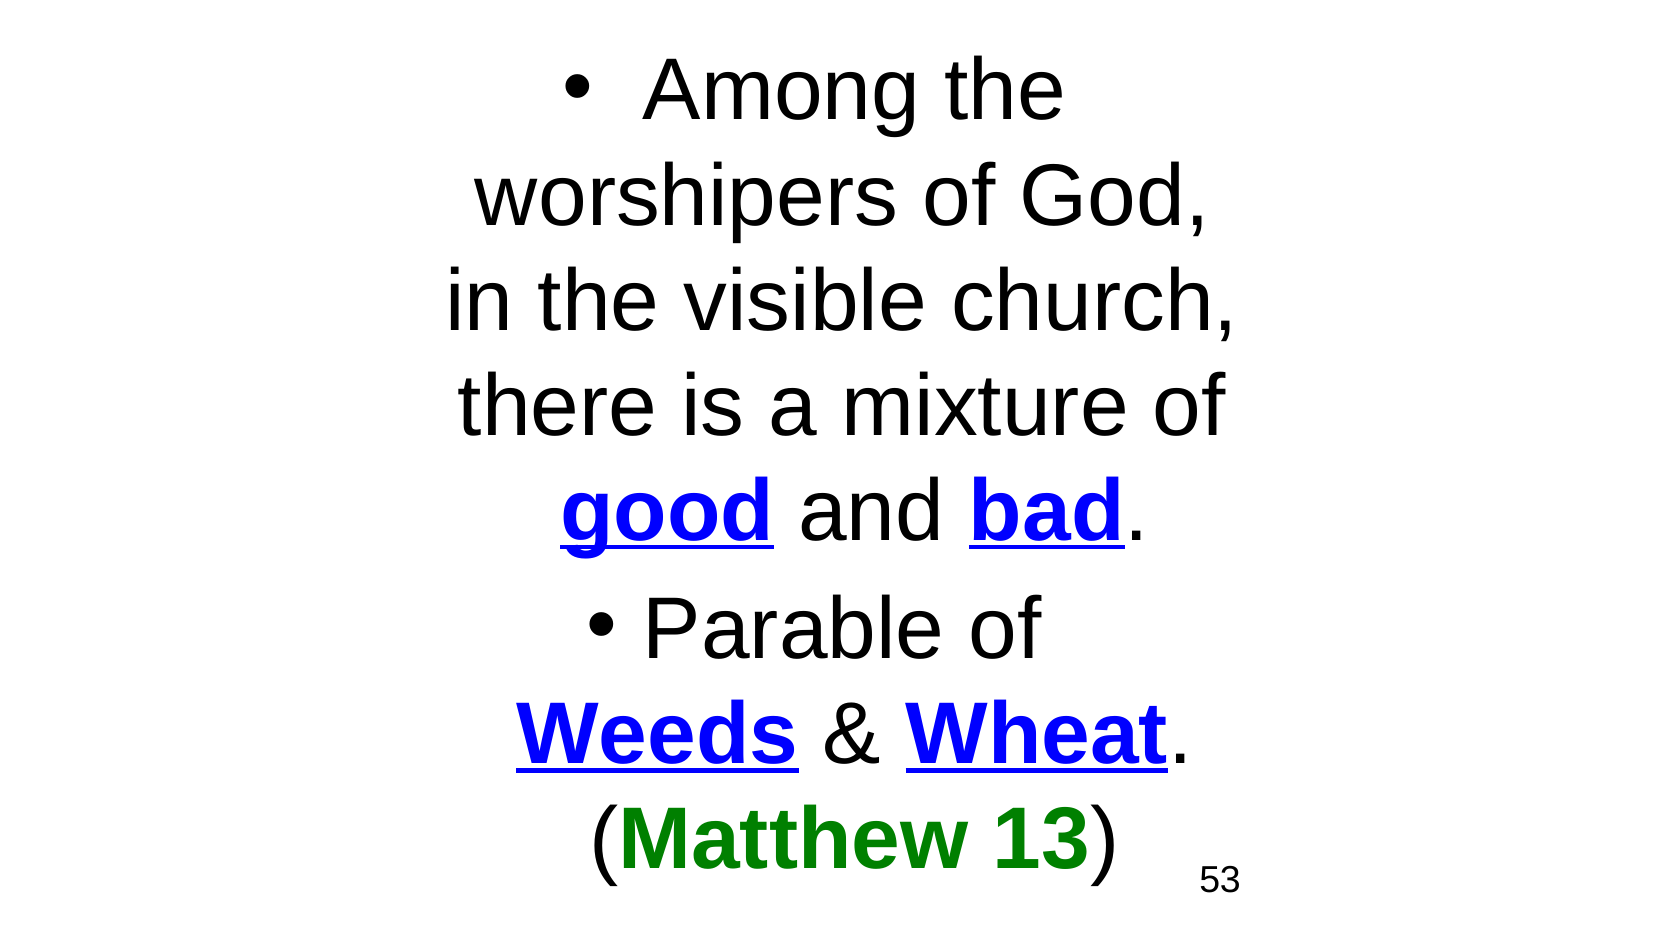

# Among the worshipers of God, in the visible church, there is a mixture of good and bad.
Parable of
Weeds & Wheat.
(Matthew 13)
53